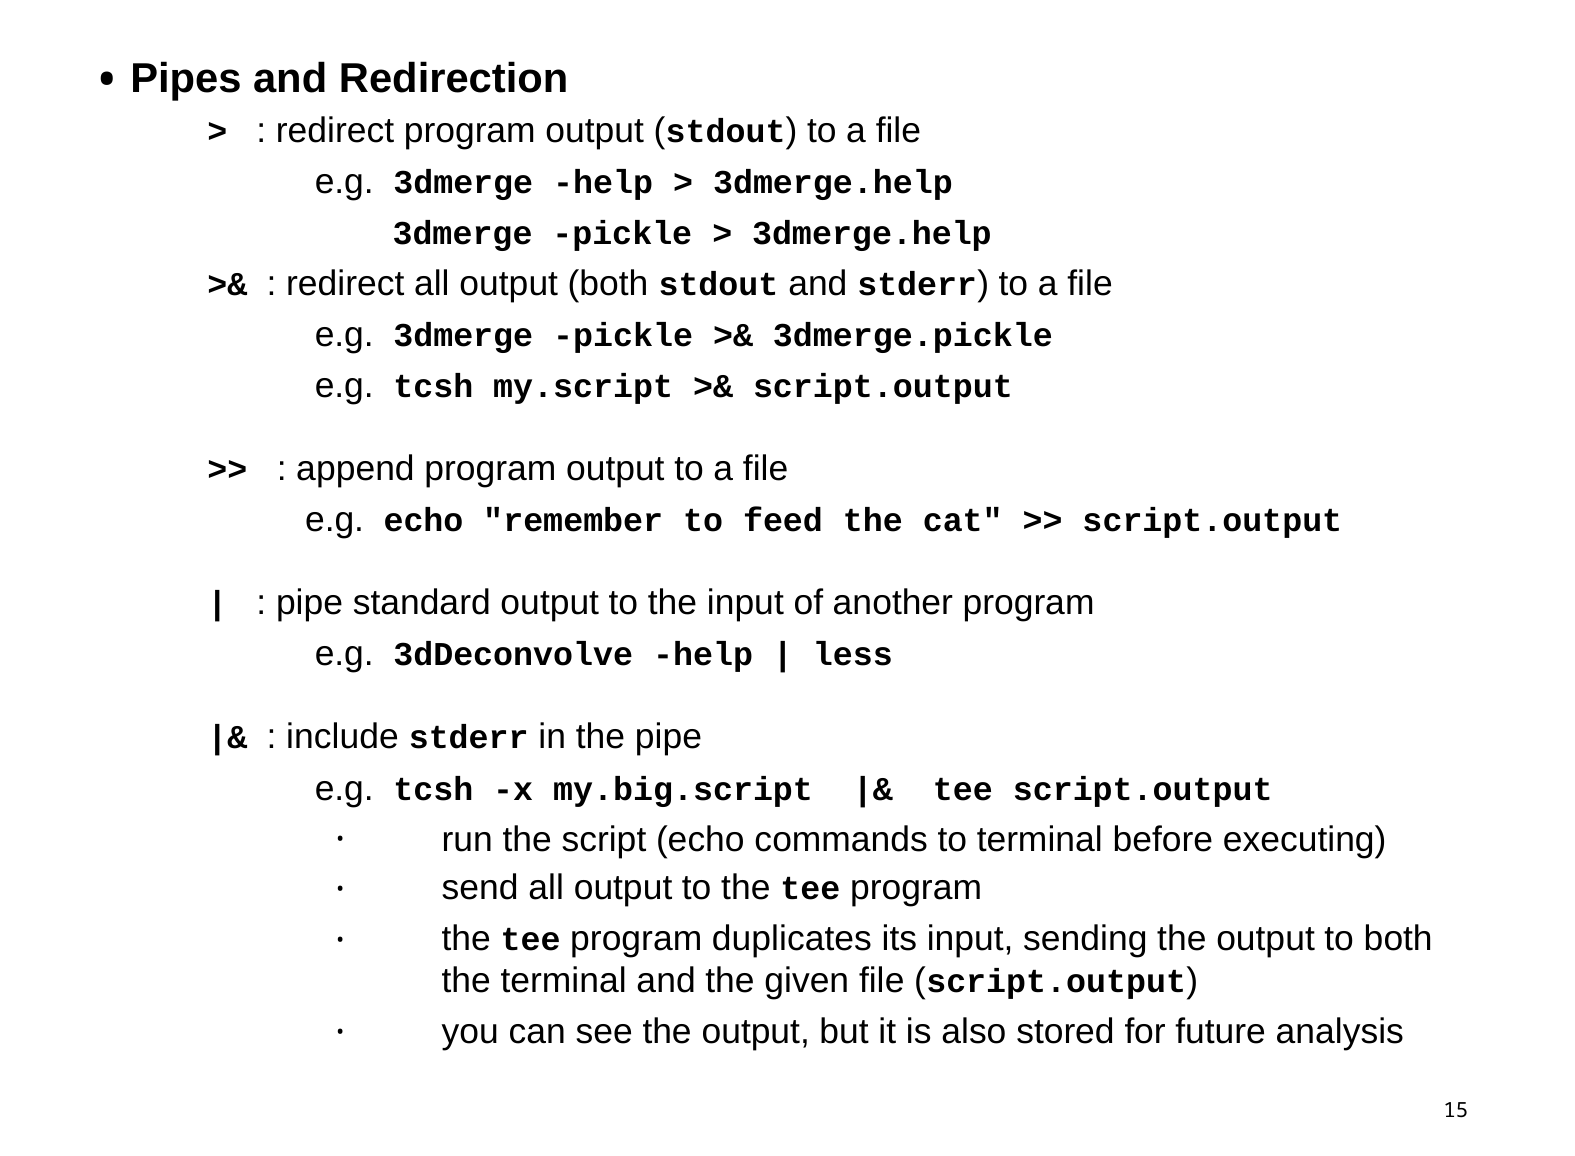

# Pipes and Redirection
> : redirect program output (stdout) to a file
		 e.g. 3dmerge -help > 3dmerge.help
	 3dmerge -pickle > 3dmerge.help
>& : redirect all output (both stdout and stderr) to a file
		 e.g. 3dmerge -pickle >& 3dmerge.pickle
		 e.g. tcsh my.script >& script.output
>> : append program output to a file
		 e.g. echo "remember to feed the cat" >> script.output
| : pipe standard output to the input of another program
		 e.g. 3dDeconvolve -help | less
|& : include stderr in the pipe
		 e.g. tcsh -x my.big.script |& tee script.output
run the script (echo commands to terminal before executing)
send all output to the tee program
the tee program duplicates its input, sending the output to both the terminal and the given file (script.output)
you can see the output, but it is also stored for future analysis